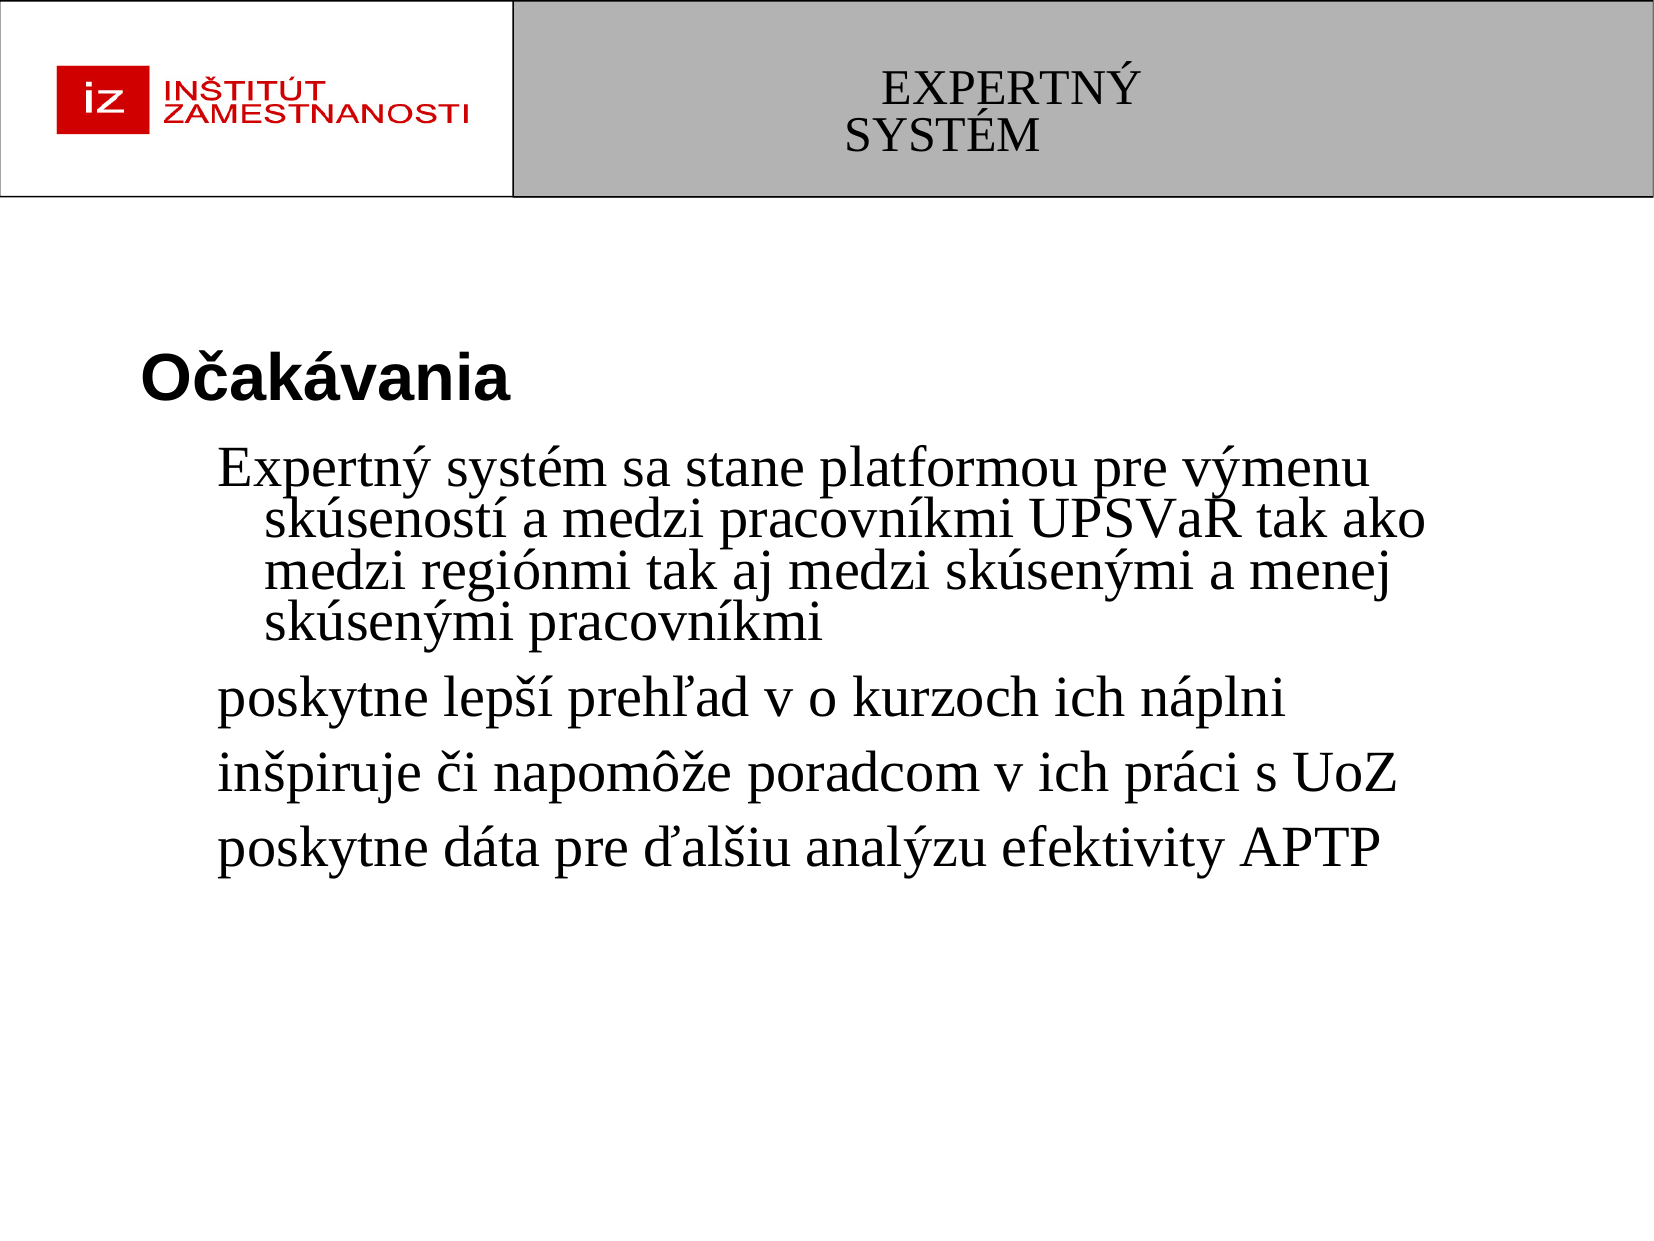

EXPERTNÝ SYSTÉM
# Očakávania
Expertný systém sa stane platformou pre výmenu skúseností a medzi pracovníkmi UPSVaR tak ako medzi regiónmi tak aj medzi skúsenými a menej skúsenými pracovníkmi
poskytne lepší prehľad v o kurzoch ich náplni
inšpiruje či napomôže poradcom v ich práci s UoZ
poskytne dáta pre ďalšiu analýzu efektivity APTP